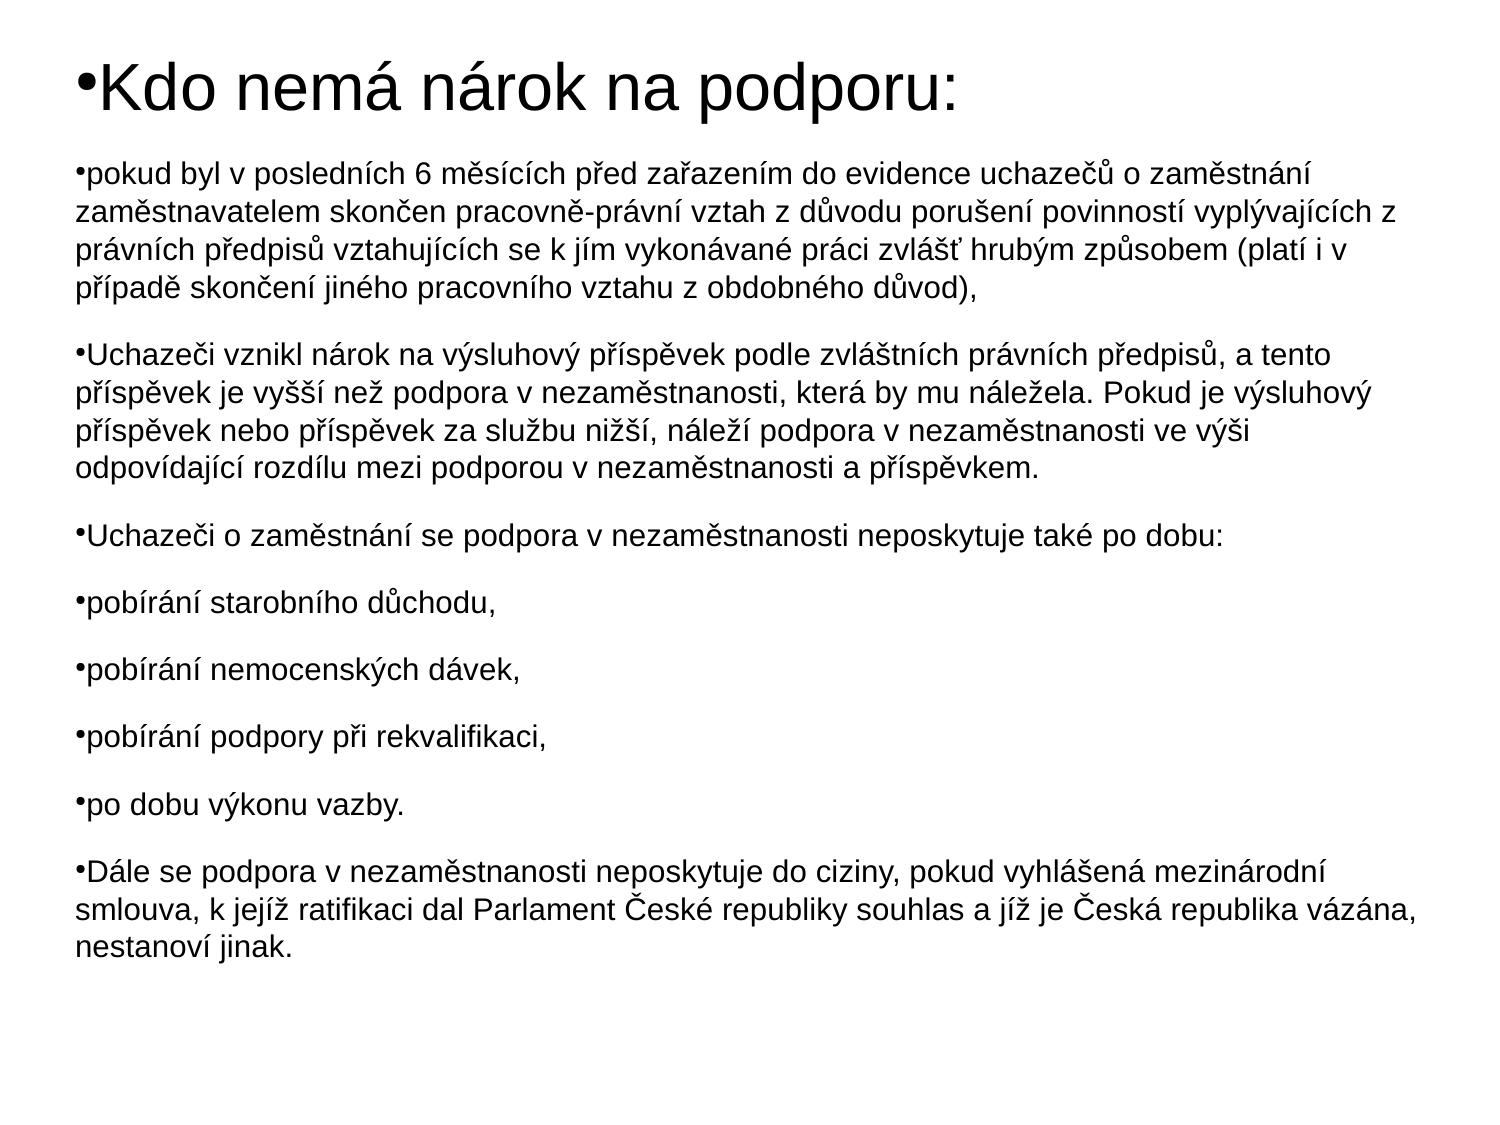

# Kdo nemá nárok na podporu:
pokud byl v posledních 6 měsících před zařazením do evidence uchazečů o zaměstnání zaměstnavatelem skončen pracovně-právní vztah z důvodu porušení povinností vyplývajících z právních předpisů vztahujících se k jím vykonávané práci zvlášť hrubým způsobem (platí i v případě skončení jiného pracovního vztahu z obdobného důvod),
Uchazeči vznikl nárok na výsluhový příspěvek podle zvláštních právních předpisů, a tento příspěvek je vyšší než podpora v nezaměstnanosti, která by mu náležela. Pokud je výsluhový příspěvek nebo příspěvek za službu nižší, náleží podpora v nezaměstnanosti ve výši odpovídající rozdílu mezi podporou v nezaměstnanosti a příspěvkem.
Uchazeči o zaměstnání se podpora v nezaměstnanosti neposkytuje také po dobu:
pobírání starobního důchodu,
pobírání nemocenských dávek,
pobírání podpory při rekvalifikaci,
po dobu výkonu vazby.
Dále se podpora v nezaměstnanosti neposkytuje do ciziny, pokud vyhlášená mezinárodní smlouva, k jejíž ratifikaci dal Parlament České republiky souhlas a jíž je Česká republika vázána, nestanoví jinak.